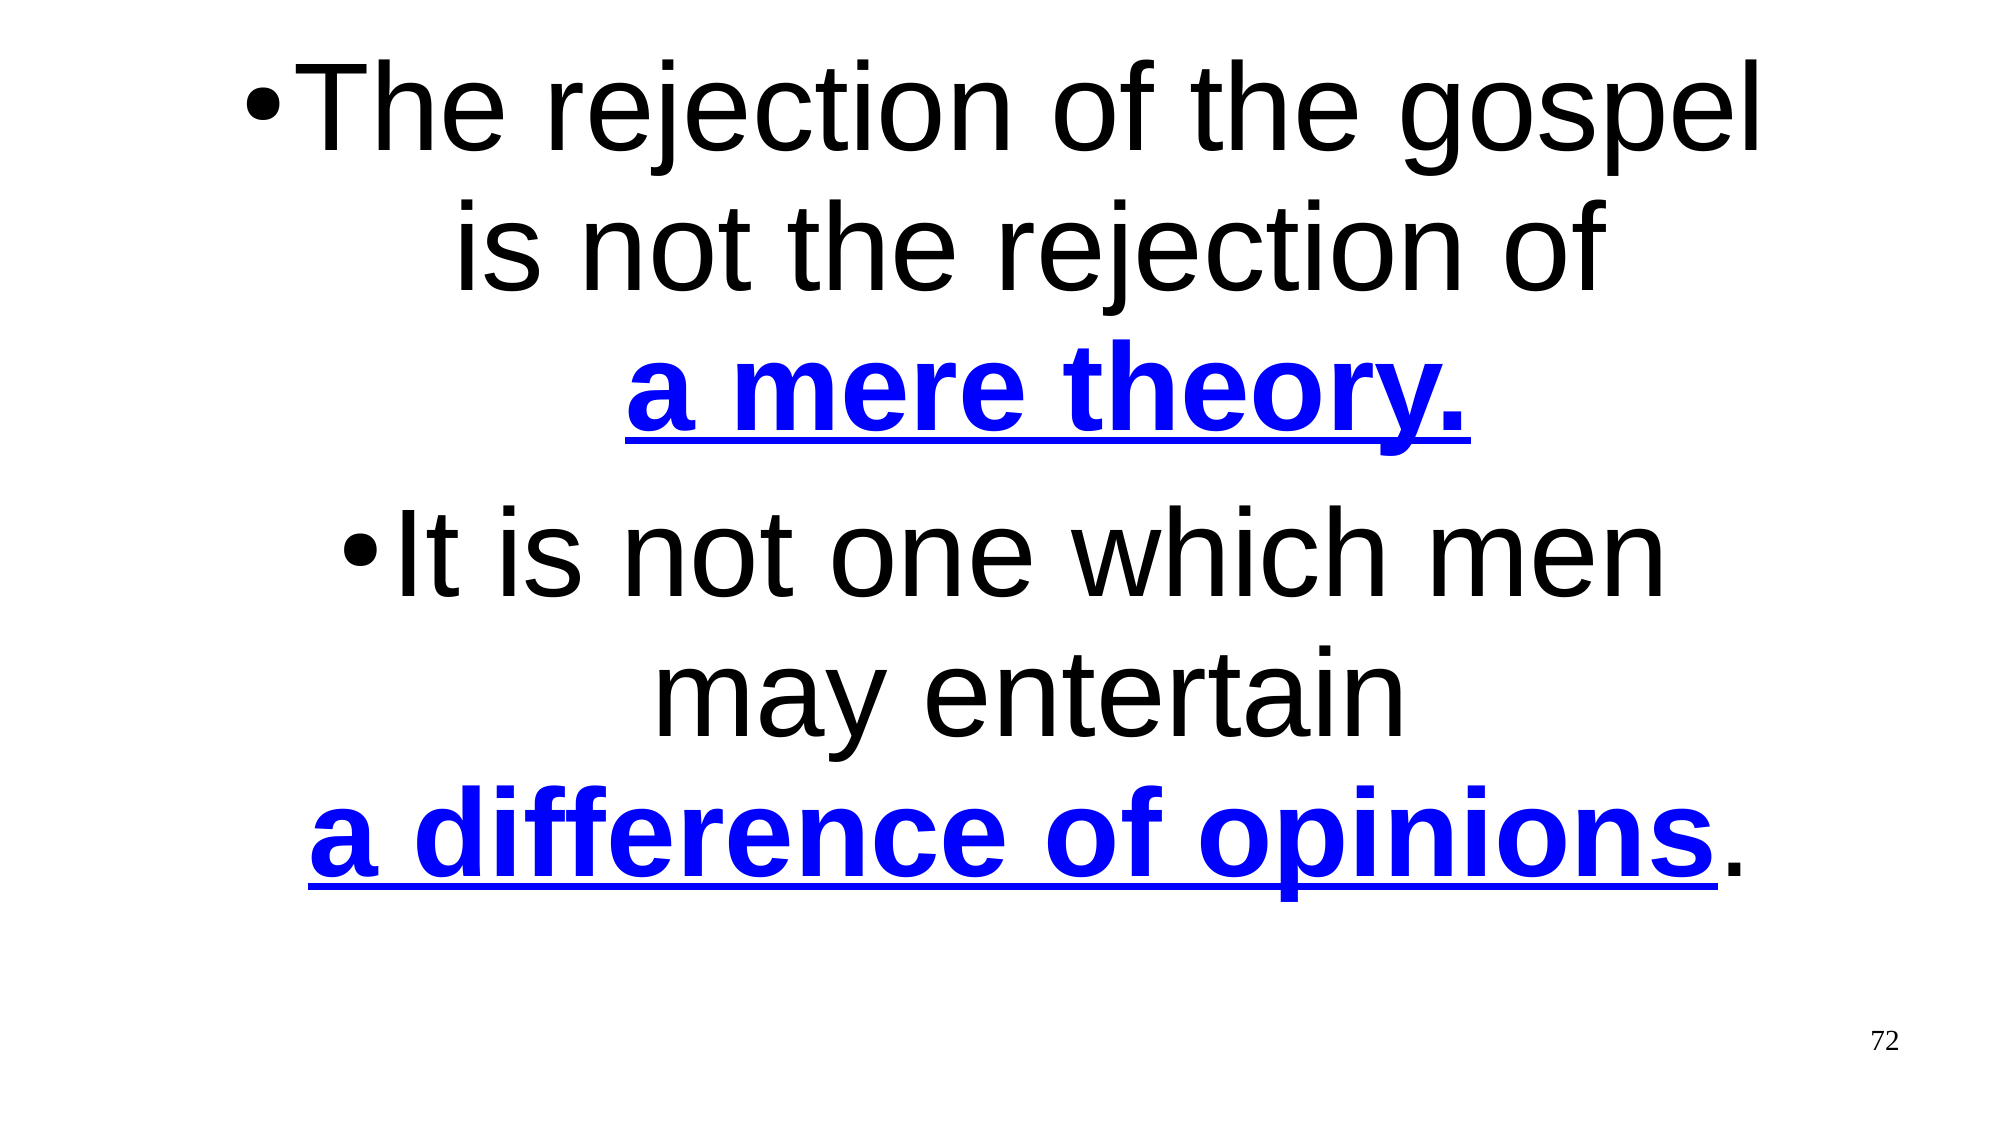

# The rejection of the gospel is not the rejection of a mere theory.
It is not one which men
may entertain
a difference of opinions.
72